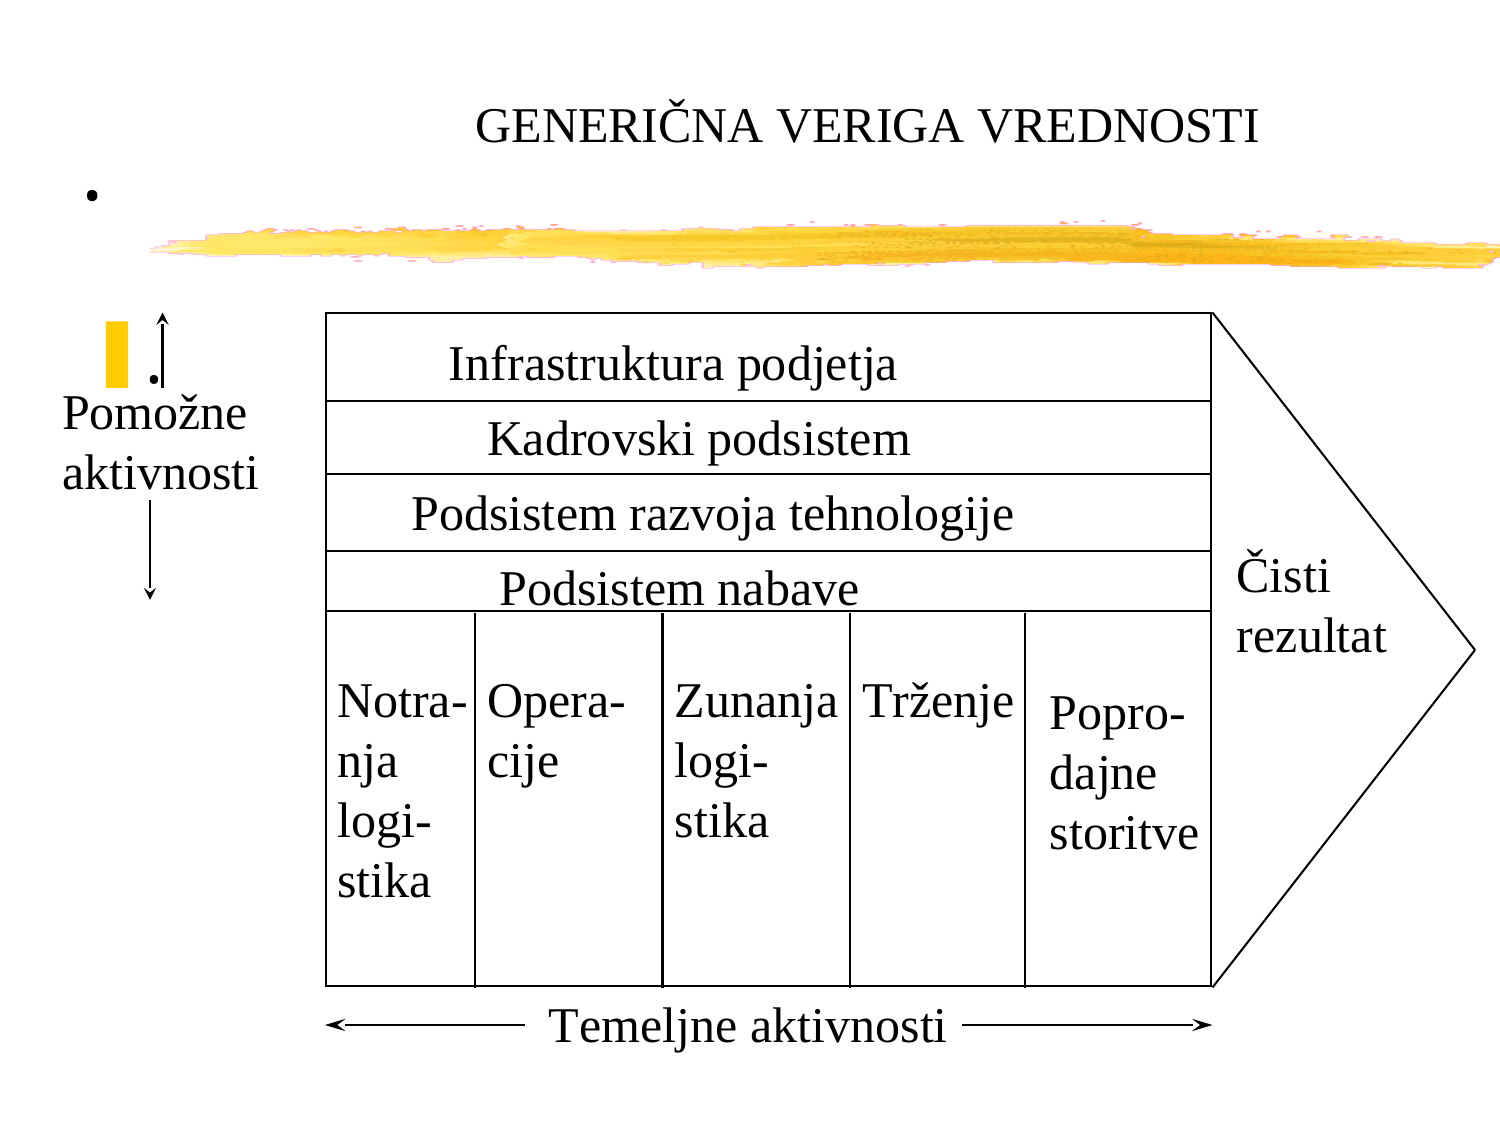

# .
GENERIČNA VERIGA VREDNOSTI
.
Infrastruktura podjetja
Pomožne
aktivnosti
Kadrovski podsistem
Podsistem razvoja tehnologije
Čisti
rezultat
Podsistem nabave
Notra-
nja
logi-
stika
Opera-
cije
Zunanja
logi-
stika
Trženje
Popro-
dajne
storitve
Temeljne aktivnosti